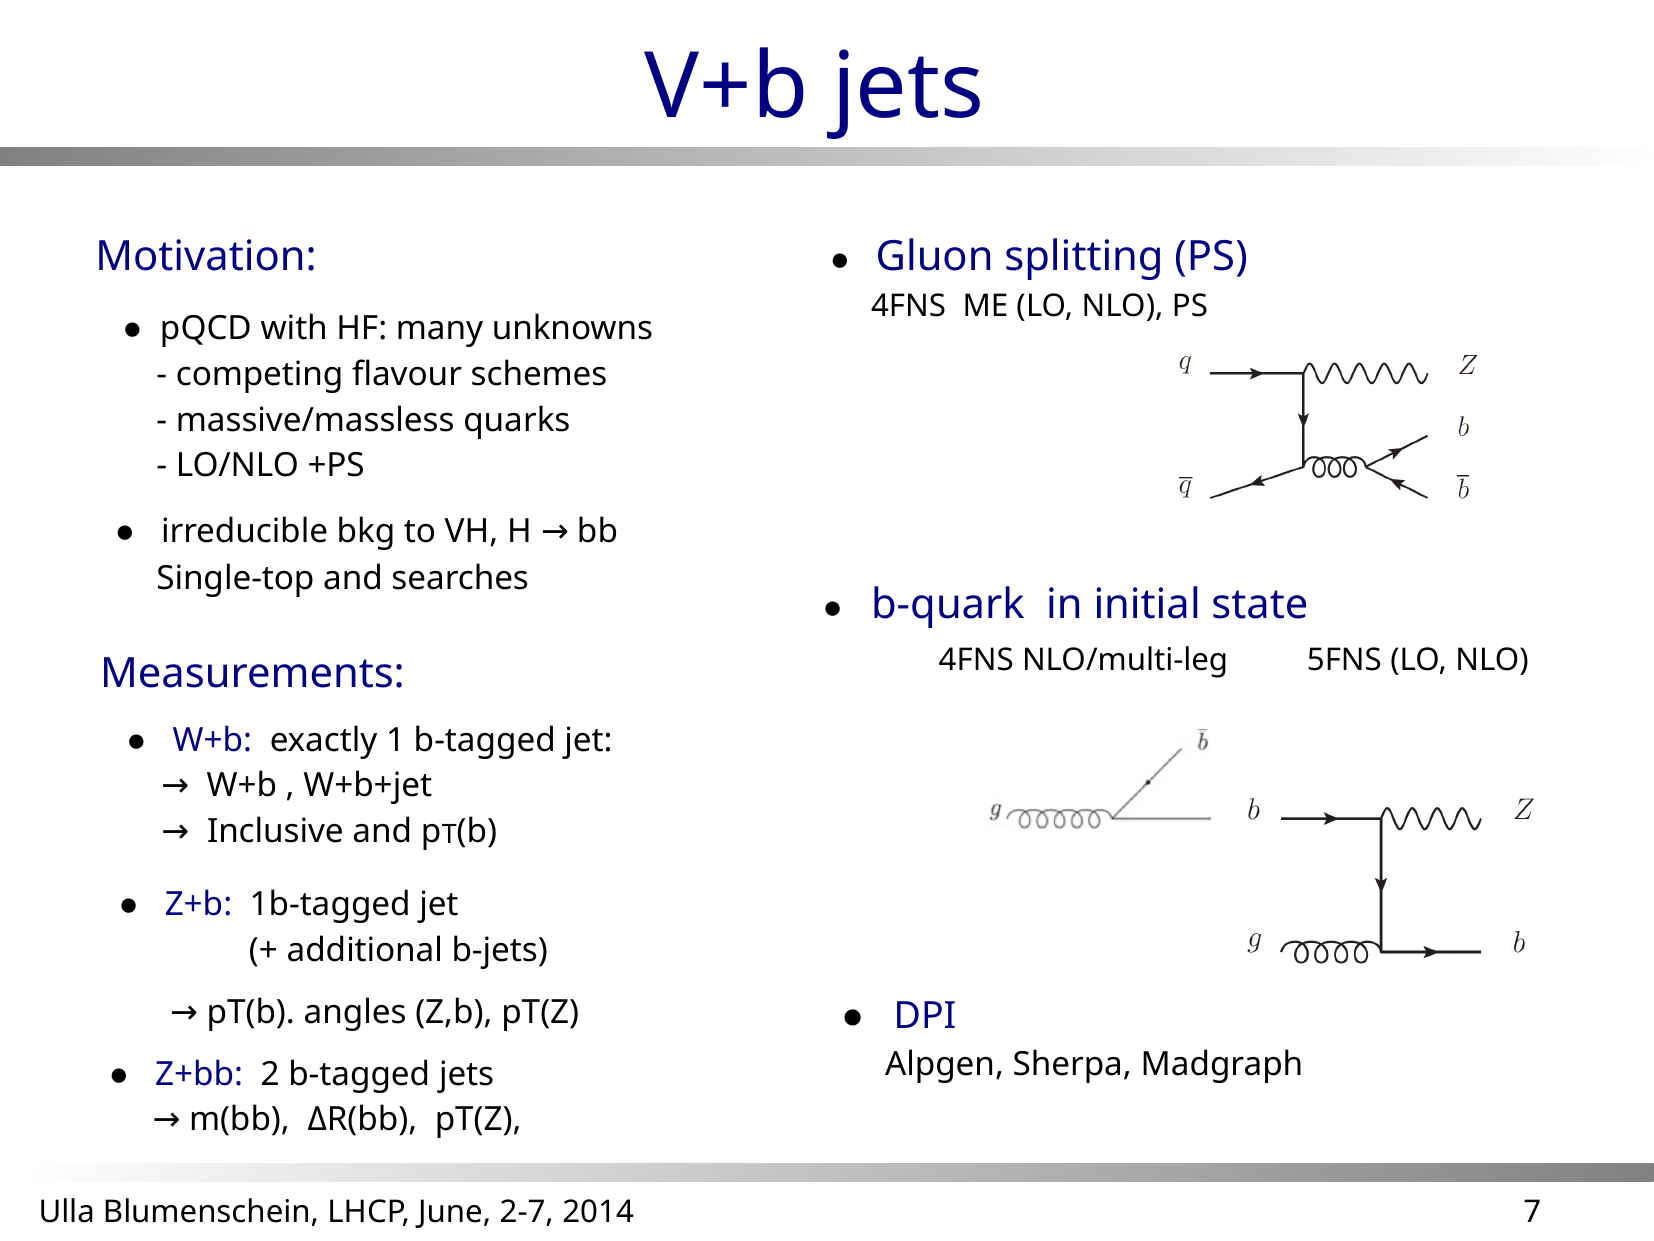

# V+b jets
Motivation:
 ● pQCD with HF: many unknowns
 - competing flavour schemes
 - massive/massless quarks
 - LO/NLO +PS
 ● irreducible bkg to VH, H → bb
 Single-top and searches
● Gluon splitting (PS)
 4FNS ME (LO, NLO), PS
 ● b-quark in initial state
 4FNS NLO/multi-leg 5FNS (LO, NLO)
Measurements:
 ● W+b: exactly 1 b-tagged jet:
 → W+b , W+b+jet
 → Inclusive and pT(b)
 ● Z+b: 1b-tagged jet
 (+ additional b-jets)
 → pT(b). angles (Z,b), pT(Z)
 ● Z+bb: 2 b-tagged jets
 → m(bb), ΔR(bb), pT(Z),
● DPI
 Alpgen, Sherpa, Madgraph
Ulla Blumenschein, LHCP, June, 2-7, 2014 7